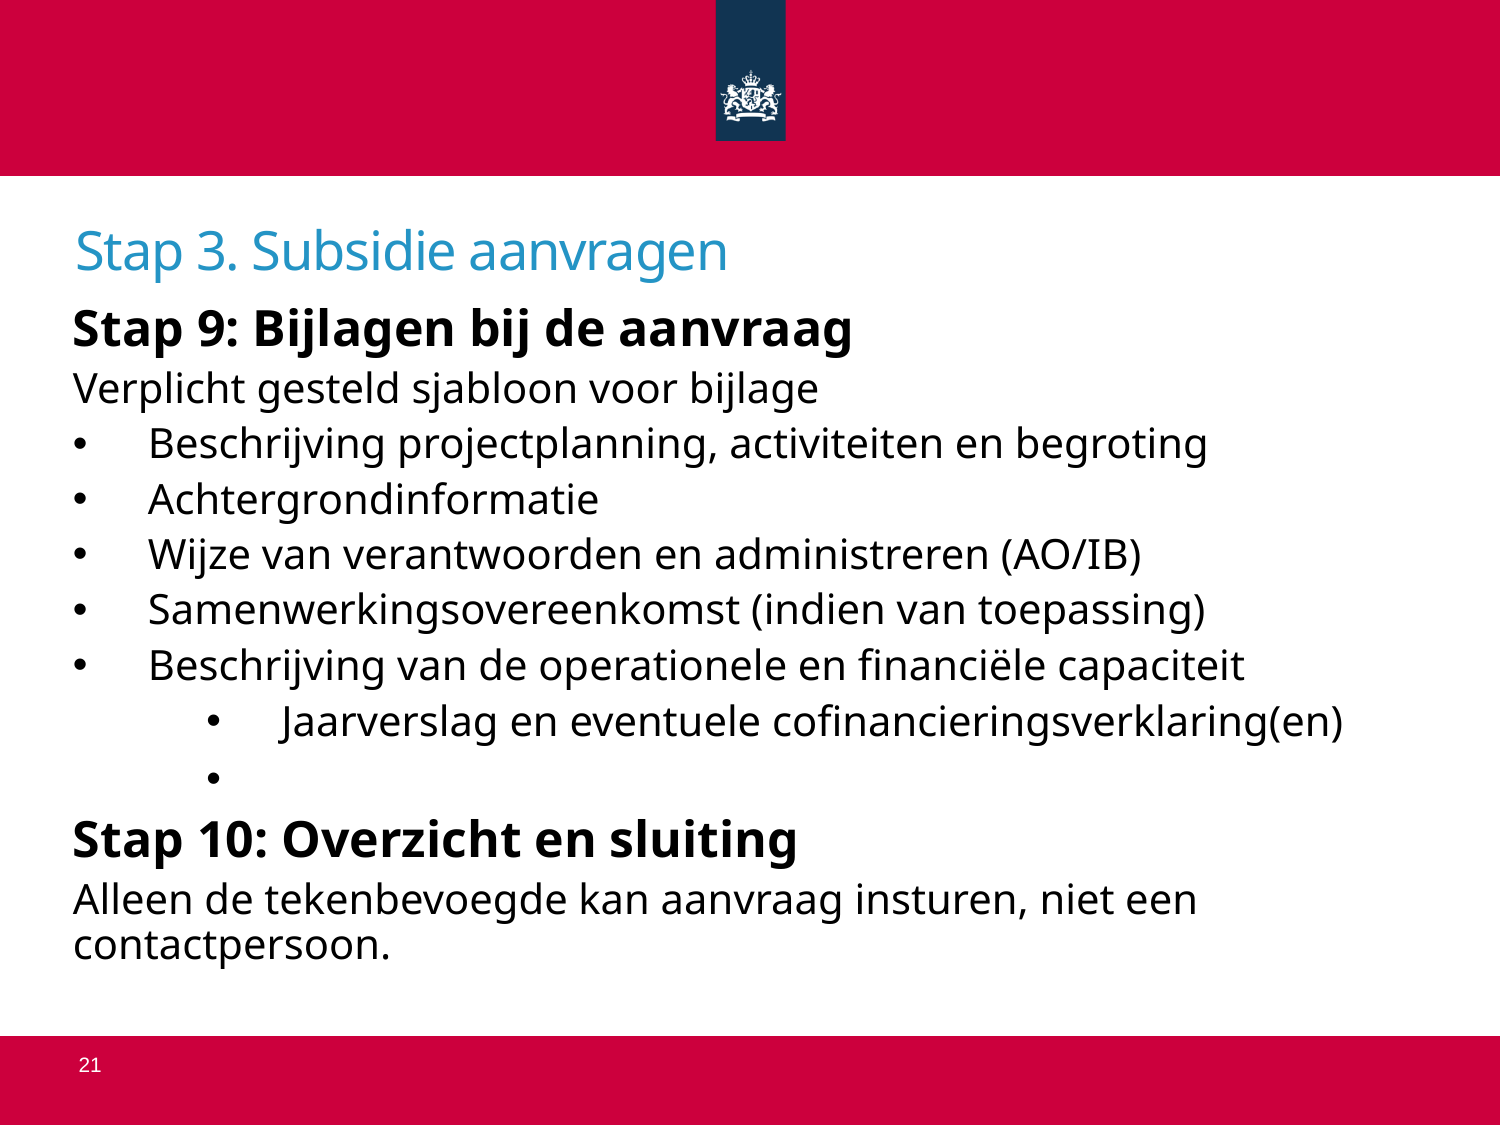

Stap 3. Subsidie aanvragen
# Stap 9: Bijlagen bij de aanvraag
Verplicht gesteld sjabloon voor bijlage
Beschrijving projectplanning, activiteiten en begroting
Achtergrondinformatie
Wijze van verantwoorden en administreren (AO/IB)
Samenwerkingsovereenkomst (indien van toepassing)
Beschrijving van de operationele en financiële capaciteit
Jaarverslag en eventuele cofinancieringsverklaring(en)
Stap 10: Overzicht en sluiting
Alleen de tekenbevoegde kan aanvraag insturen, niet een contactpersoon.